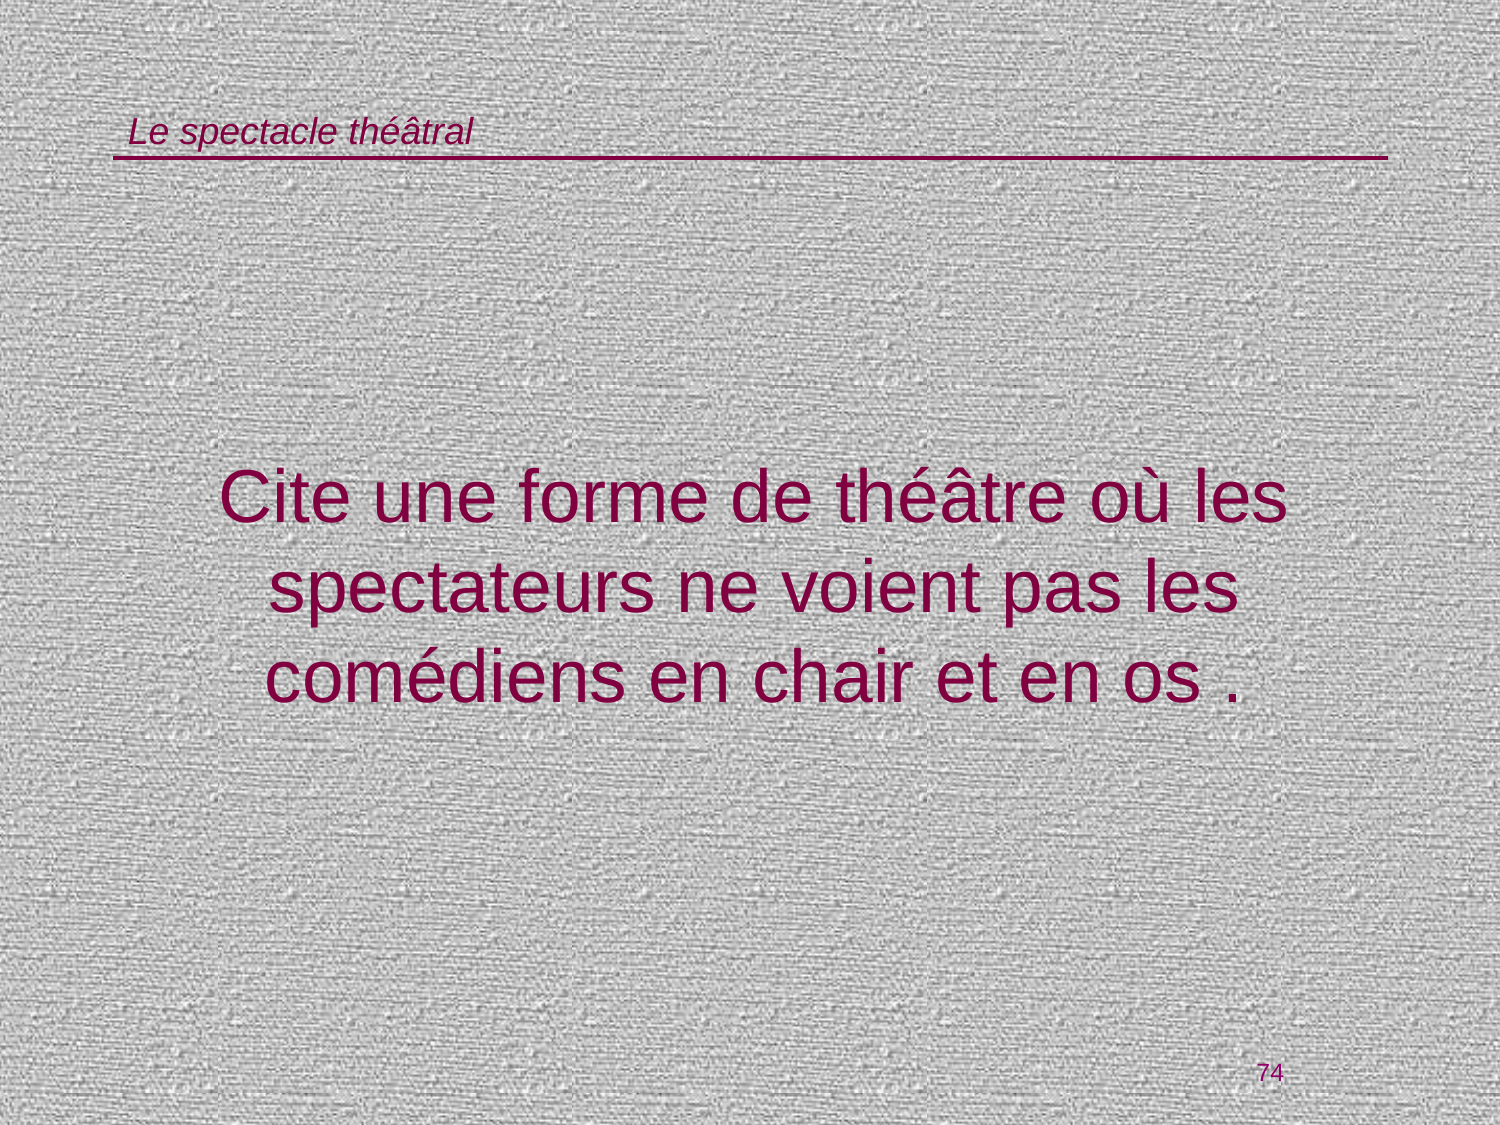

Cite une forme de théâtre où les spectateurs ne voient pas les comédiens en chair et en os .
74